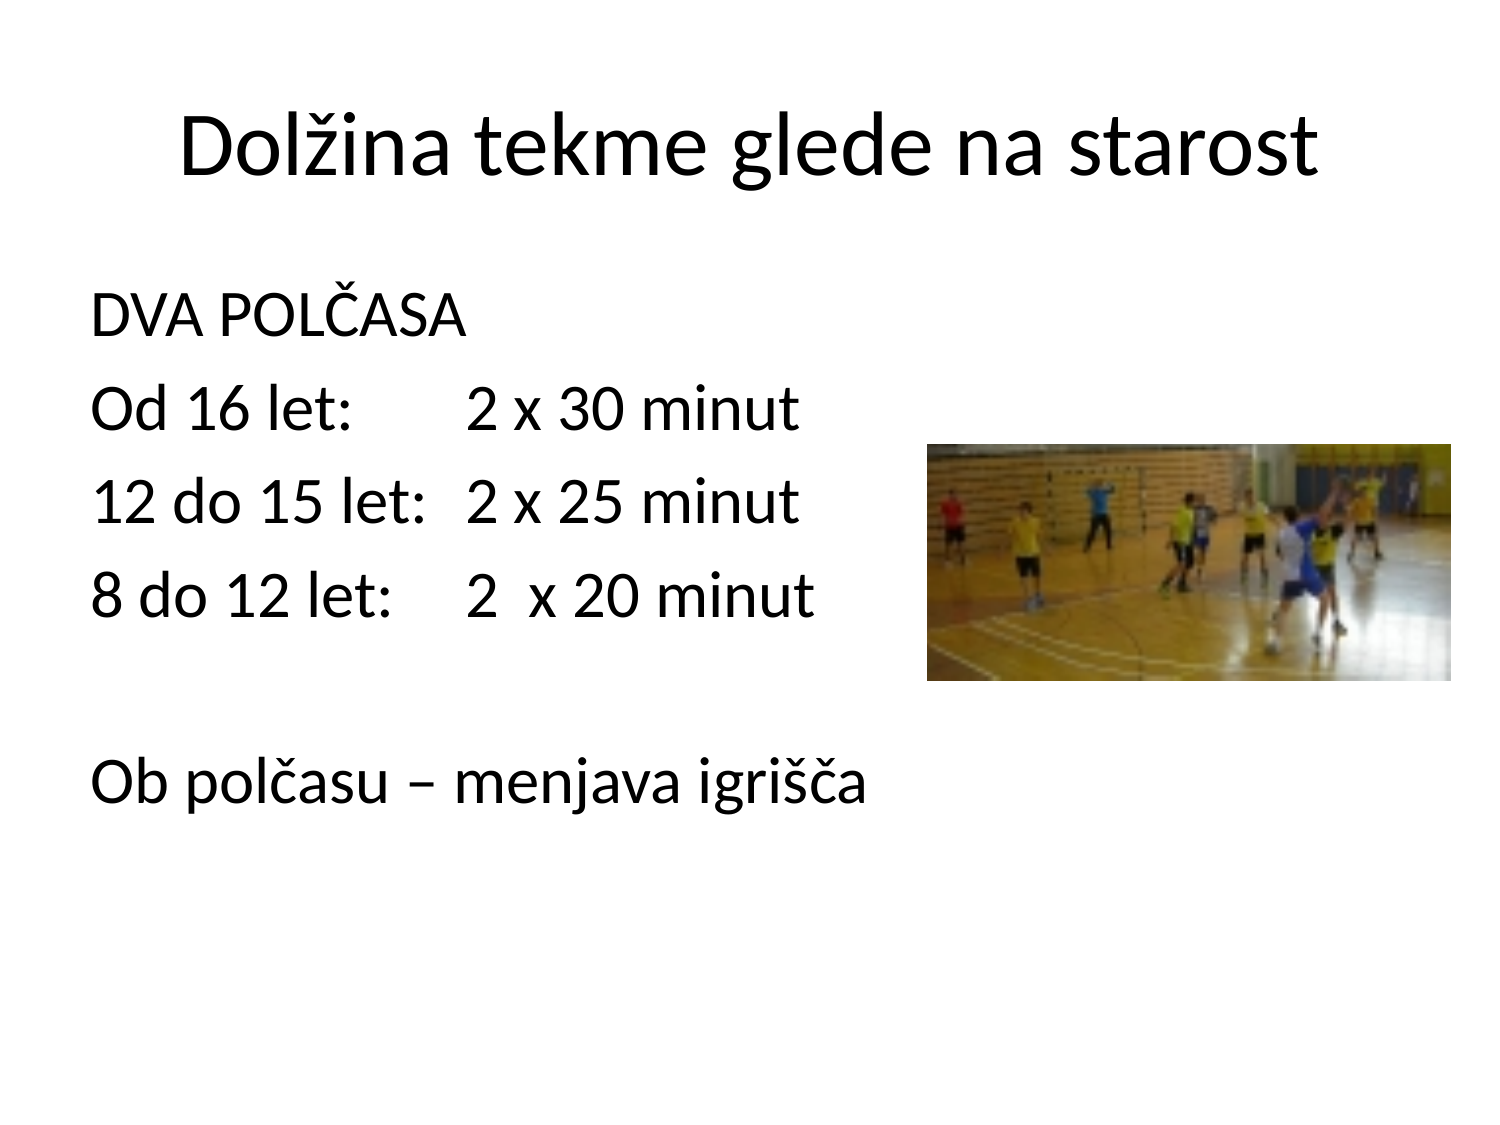

# Dolžina tekme glede na starost
DVA POLČASA
Od 16 let: 		2 x 30 minut
12 do 15 let:	2 x 25 minut
8 do 12 let: 	2 x 20 minut
Ob polčasu – menjava igrišča